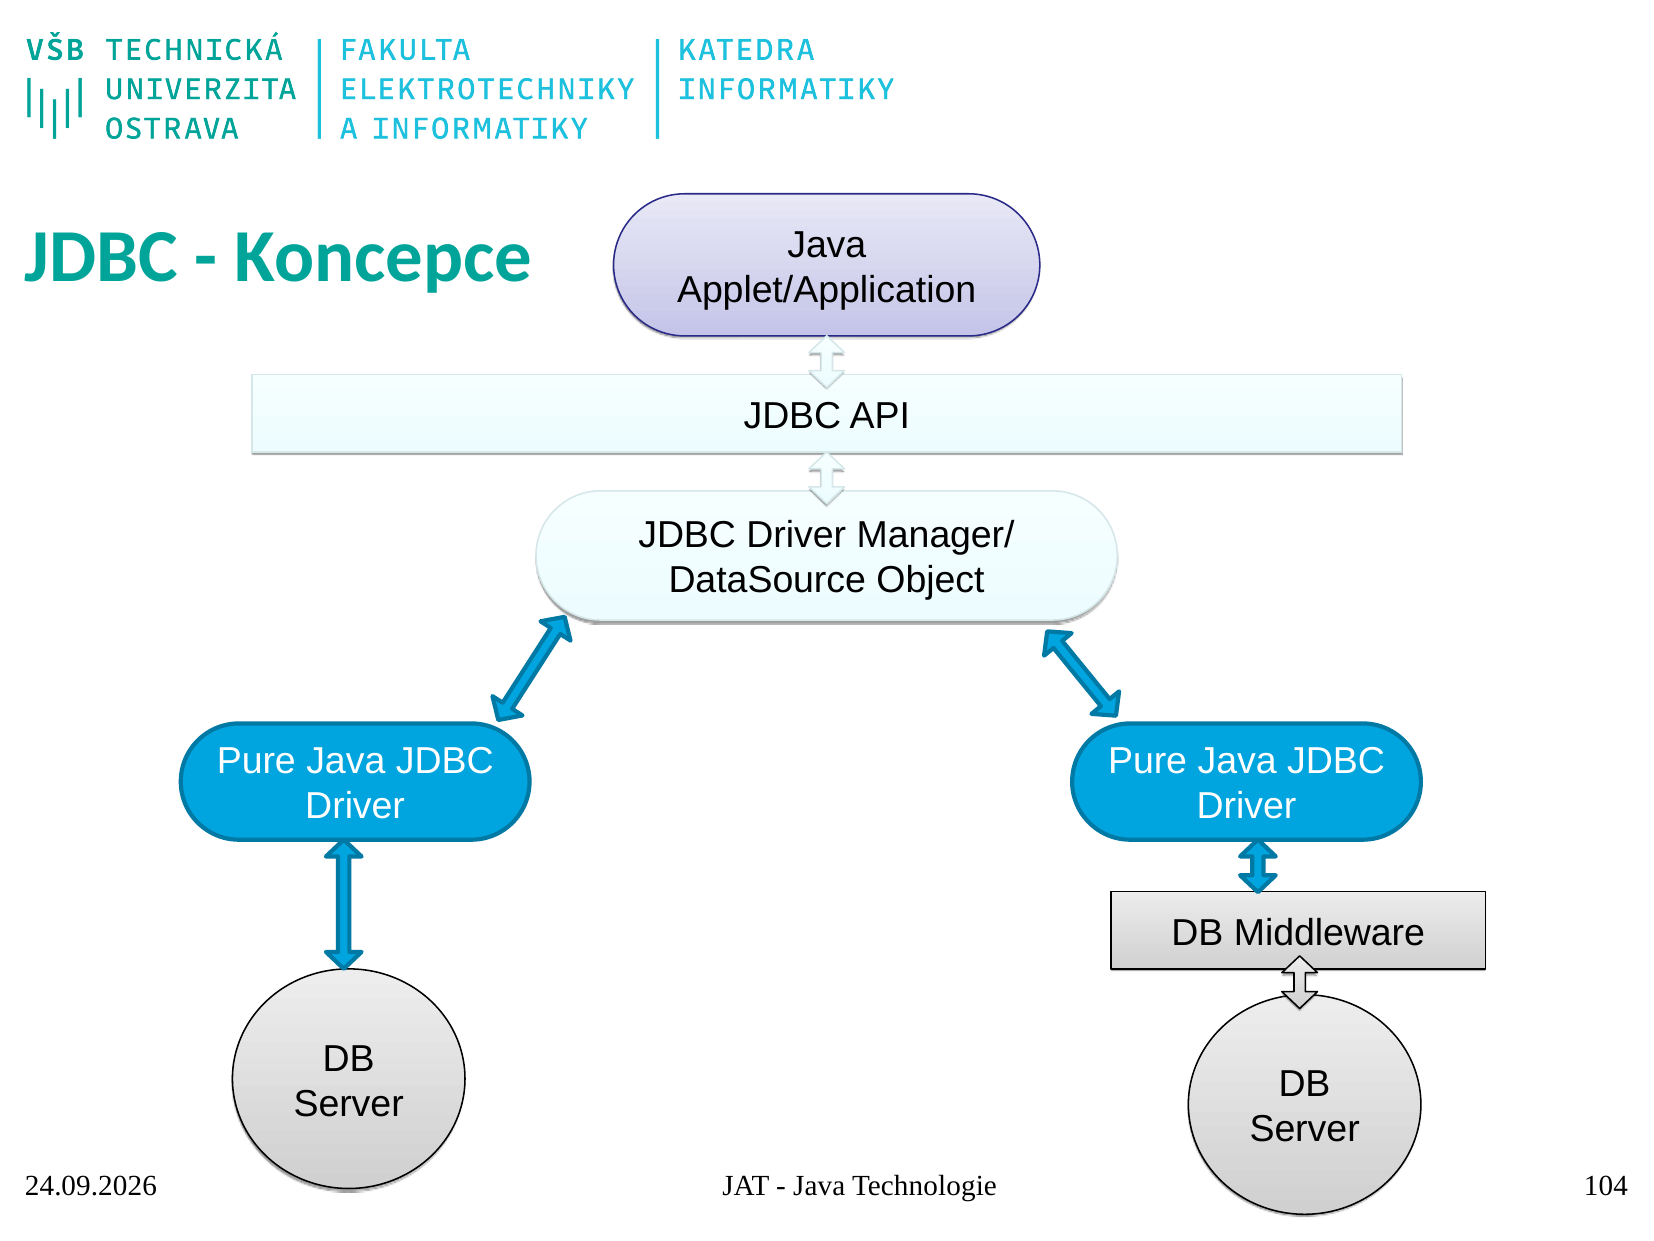

# JDBC - Koncepce
Java Applet/Application
JDBC API
JDBC Driver Manager/
DataSource Object
Pure Java JDBC Driver
Pure Java JDBC Driver
DB Middleware
DB Server
DB Server
JAT - Java Technologie
104